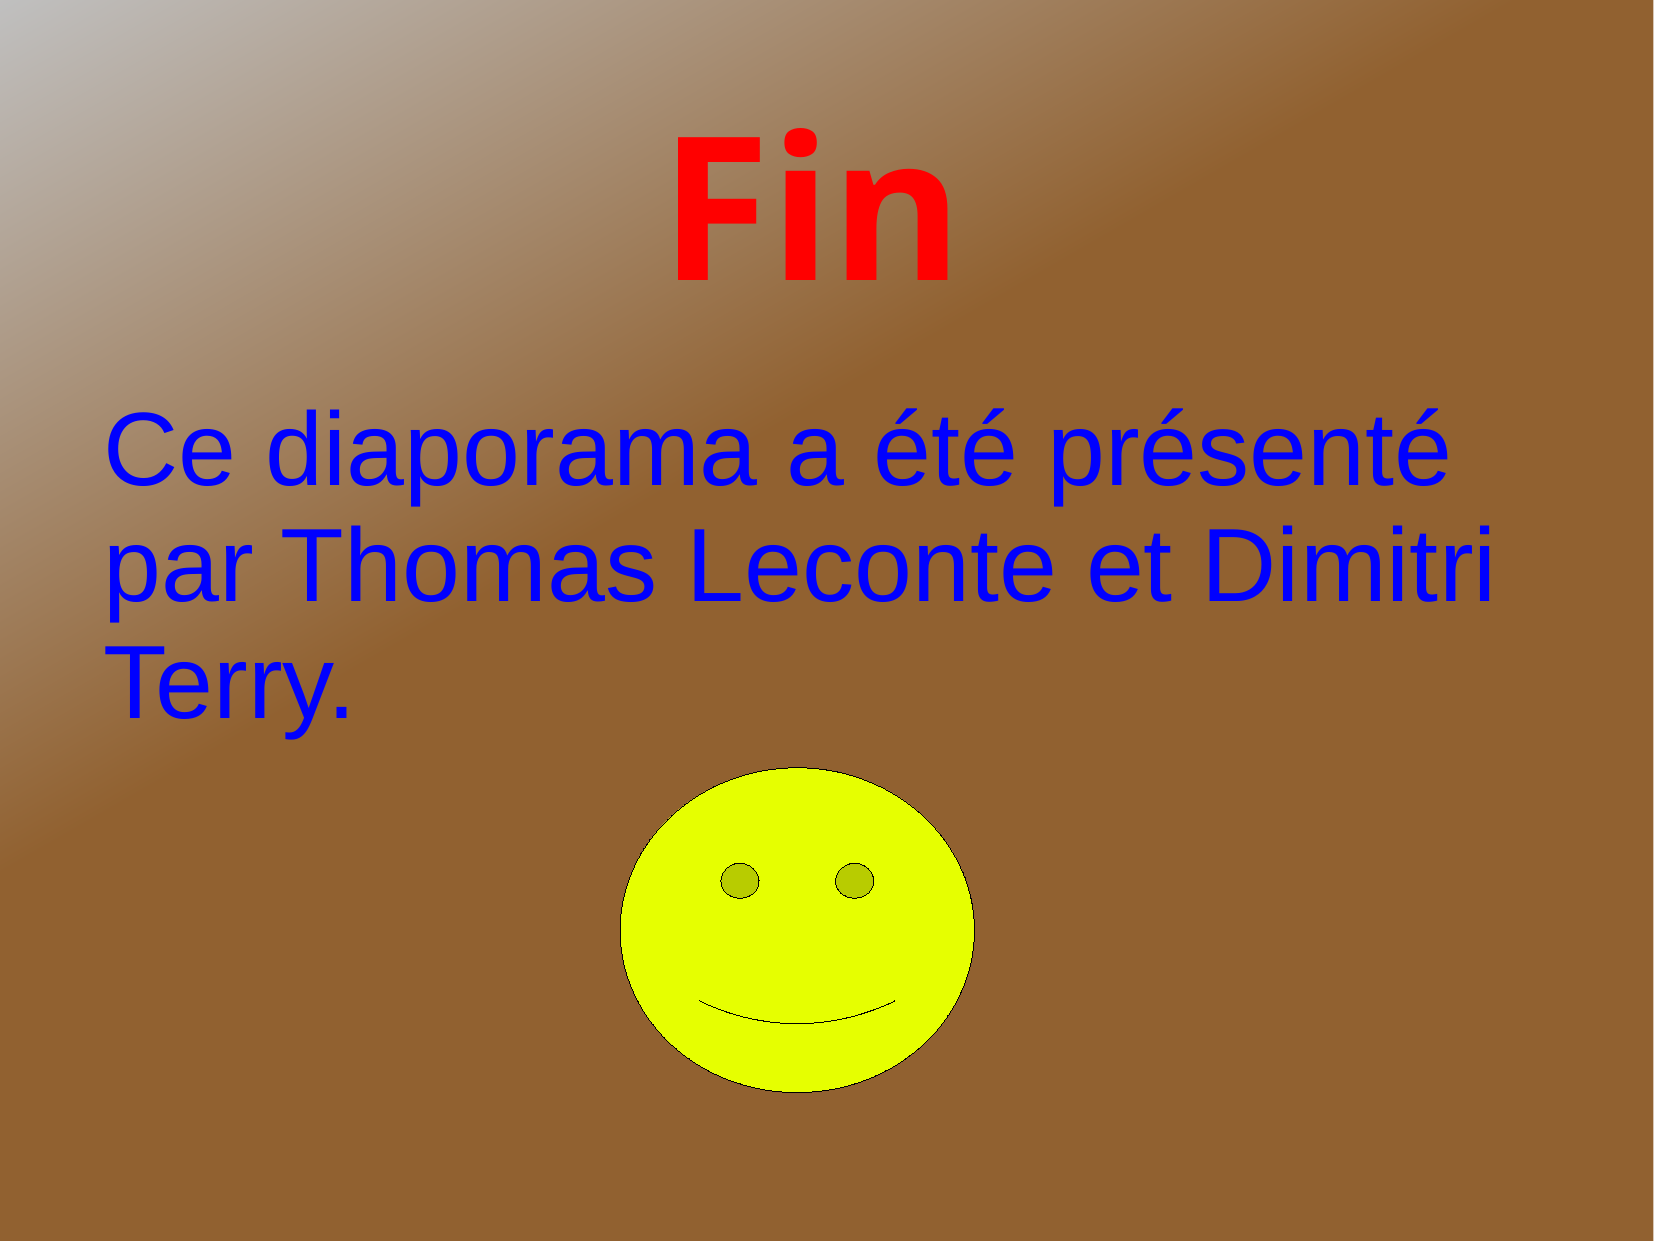

Fin
Ce diaporama a été présenté par Thomas Leconte et Dimitri Terry.